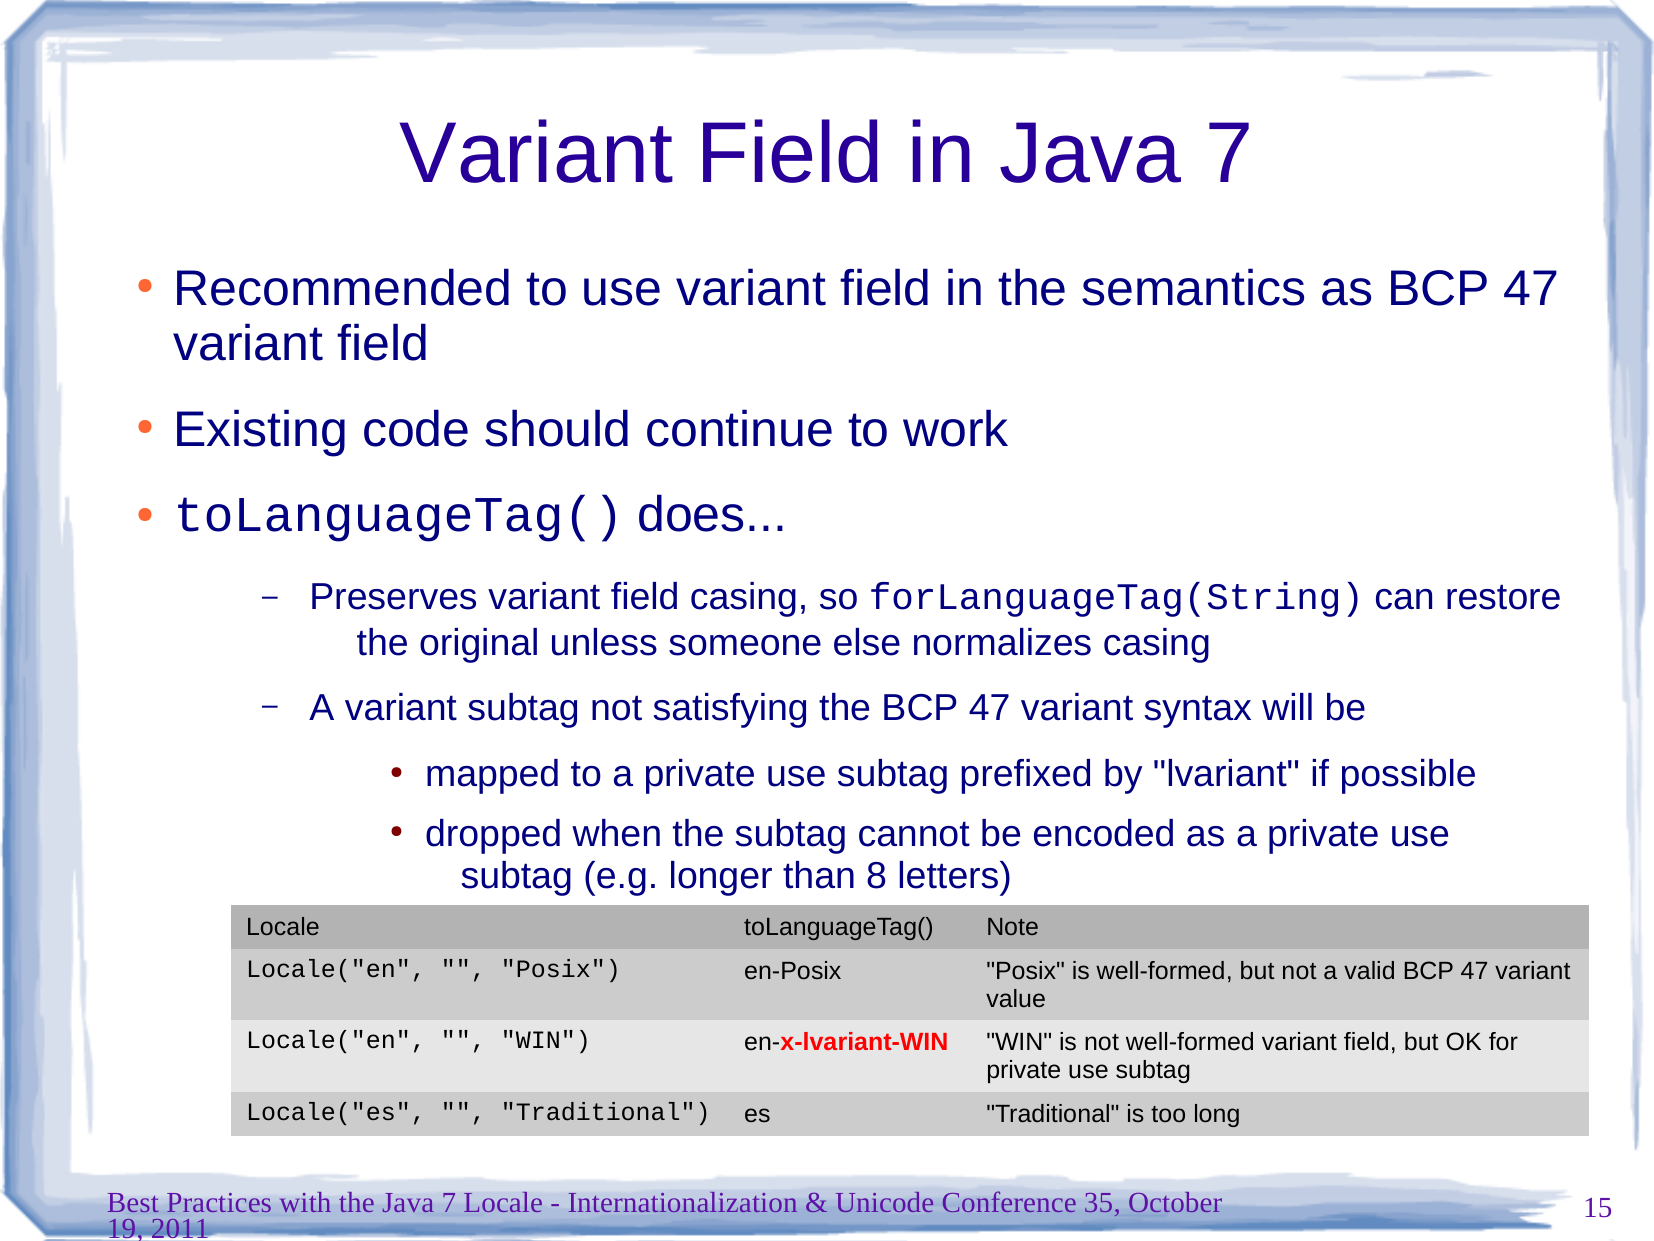

# Variant Field in Java 7
Recommended to use variant field in the semantics as BCP 47 variant field
Existing code should continue to work
toLanguageTag() does...
Preserves variant field casing, so forLanguageTag(String) can restore the original unless someone else normalizes casing
A variant subtag not satisfying the BCP 47 variant syntax will be
mapped to a private use subtag prefixed by "lvariant" if possible
dropped when the subtag cannot be encoded as a private use subtag (e.g. longer than 8 letters)
| Locale | toLanguageTag() | Note |
| --- | --- | --- |
| Locale("en", "", "Posix") | en-Posix | "Posix" is well-formed, but not a valid BCP 47 variant value |
| Locale("en", "", "WIN") | en-x-lvariant-WIN | "WIN" is not well-formed variant field, but OK for private use subtag |
| Locale("es", "", "Traditional") | es | "Traditional" is too long |
Best Practices with the Java 7 Locale - Internationalization & Unicode Conference 35, October 19, 2011
15